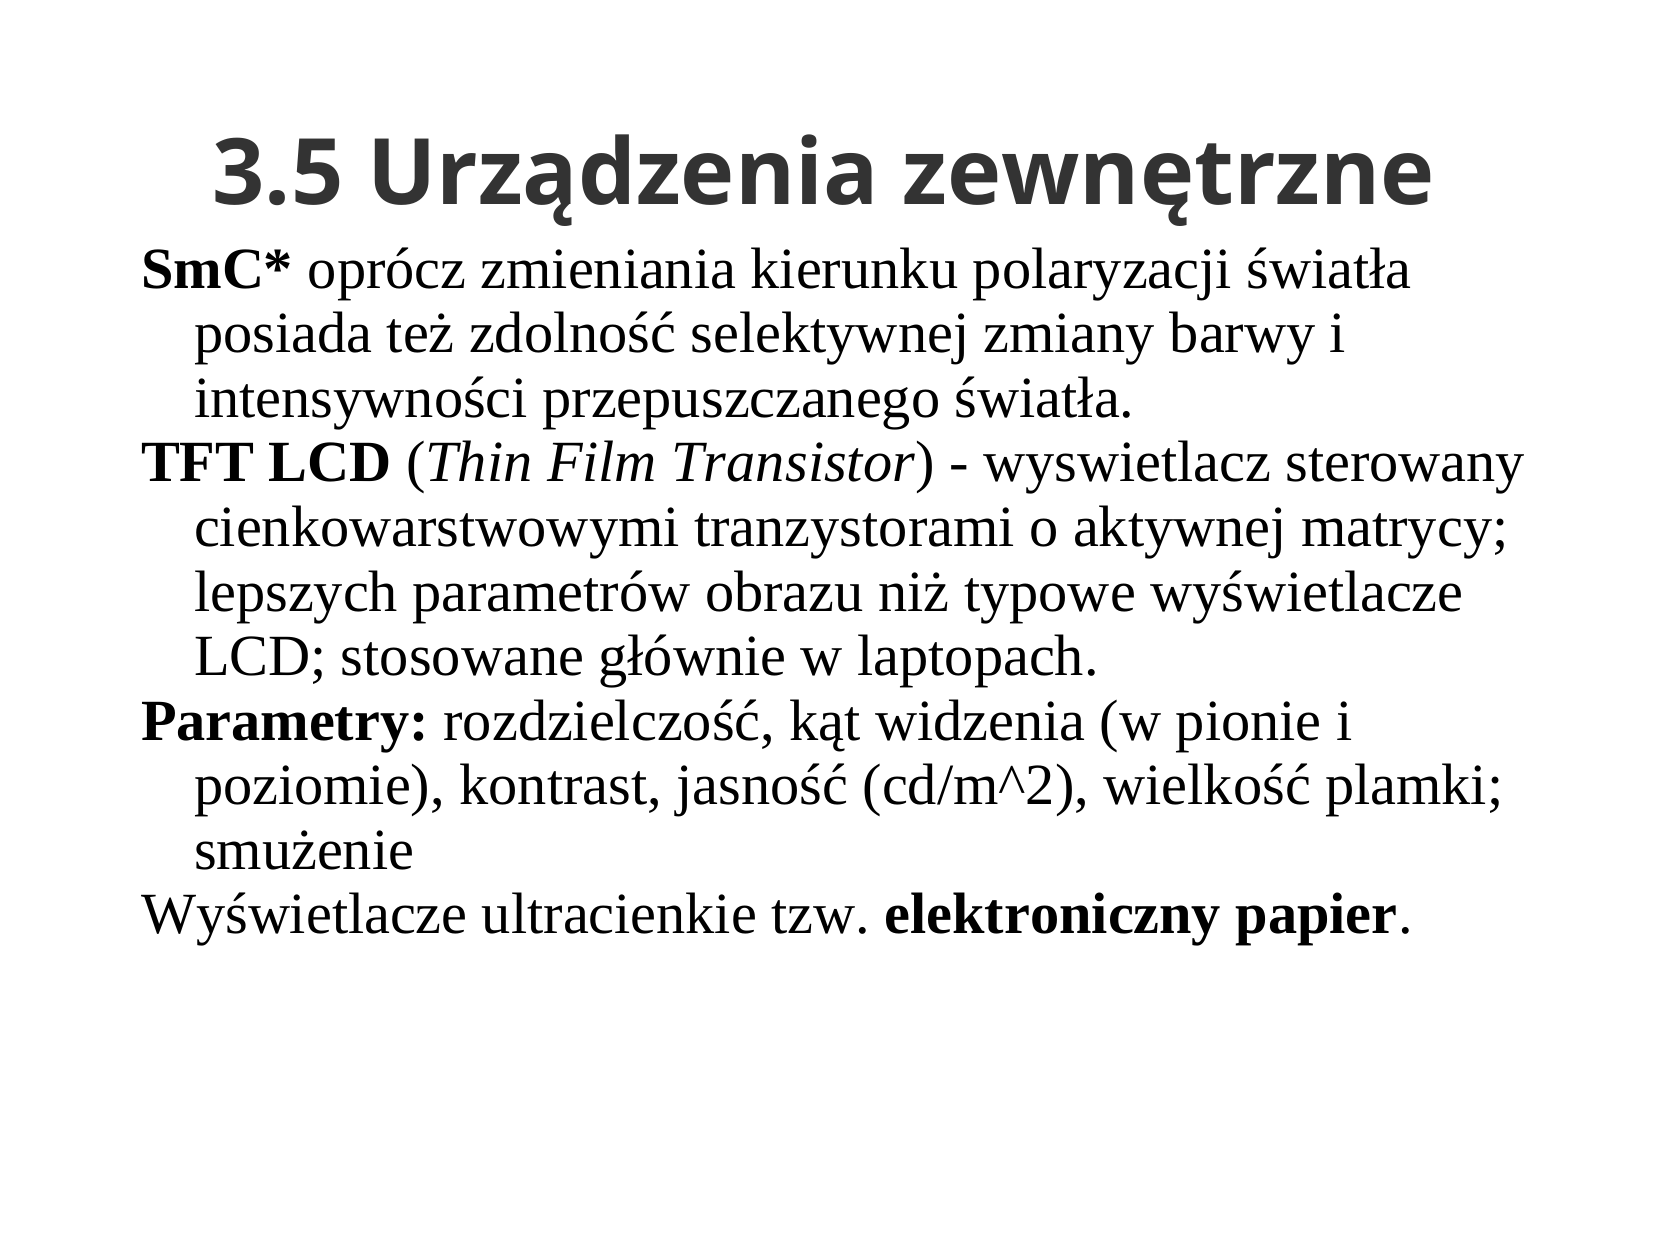

# 3.5 Urządzenia zewnętrzne
SmC* oprócz zmieniania kierunku polaryzacji światła posiada też zdolność selektywnej zmiany barwy i intensywności przepuszczanego światła.
TFT LCD (Thin Film Transistor) - wyswietlacz sterowany cienkowarstwowymi tranzystorami o aktywnej matrycy; lepszych parametrów obrazu niż typowe wyświetlacze LCD; stosowane głównie w laptopach.
Parametry: rozdzielczość, kąt widzenia (w pionie i poziomie), kontrast, jasność (cd/m^2), wielkość plamki; smużenie
Wyświetlacze ultracienkie tzw. elektroniczny papier.